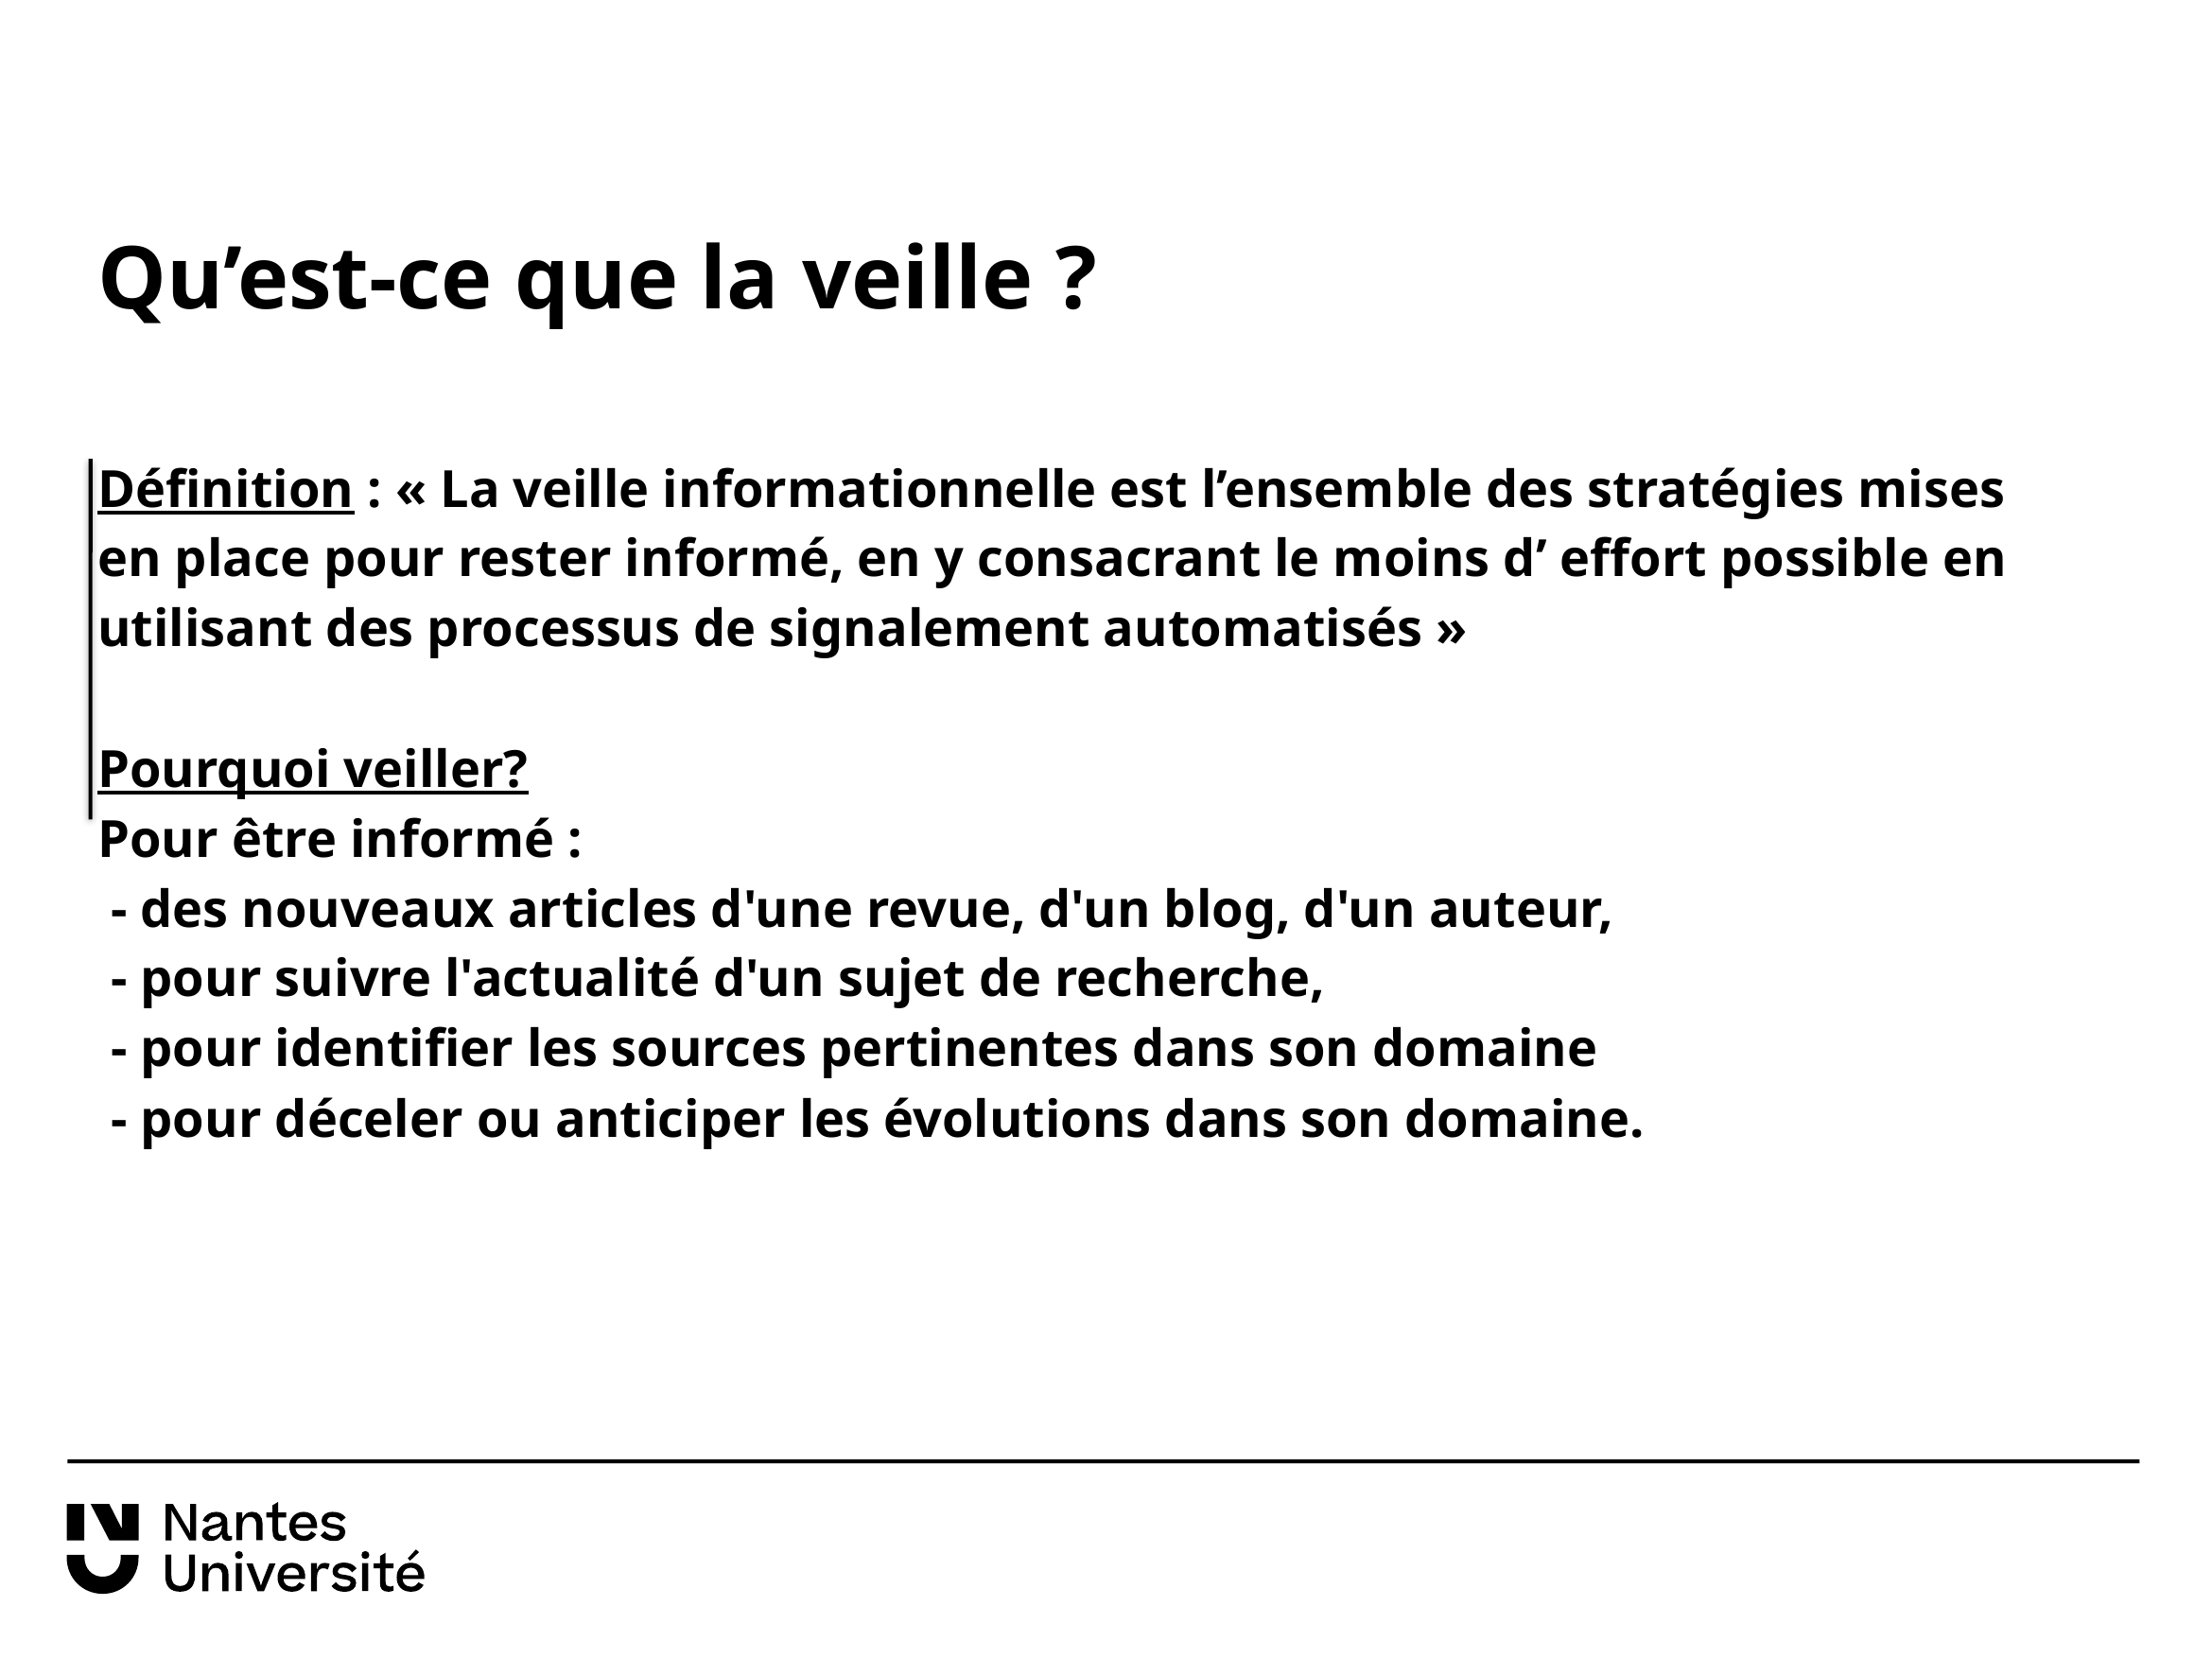

Qu’est-ce que la veille ?
Définition : « La veille informationnelle est l’ensemble des stratégies mises en place pour rester informé, en y consacrant le moins d’ effort possible en utilisant des processus de signalement automatisés »
Pourquoi veiller?
Pour être informé :
 - des nouveaux articles d'une revue, d'un blog, d'un auteur,
 - pour suivre l'actualité d'un sujet de recherche,
 - pour identifier les sources pertinentes dans son domaine
 - pour déceler ou anticiper les évolutions dans son domaine.